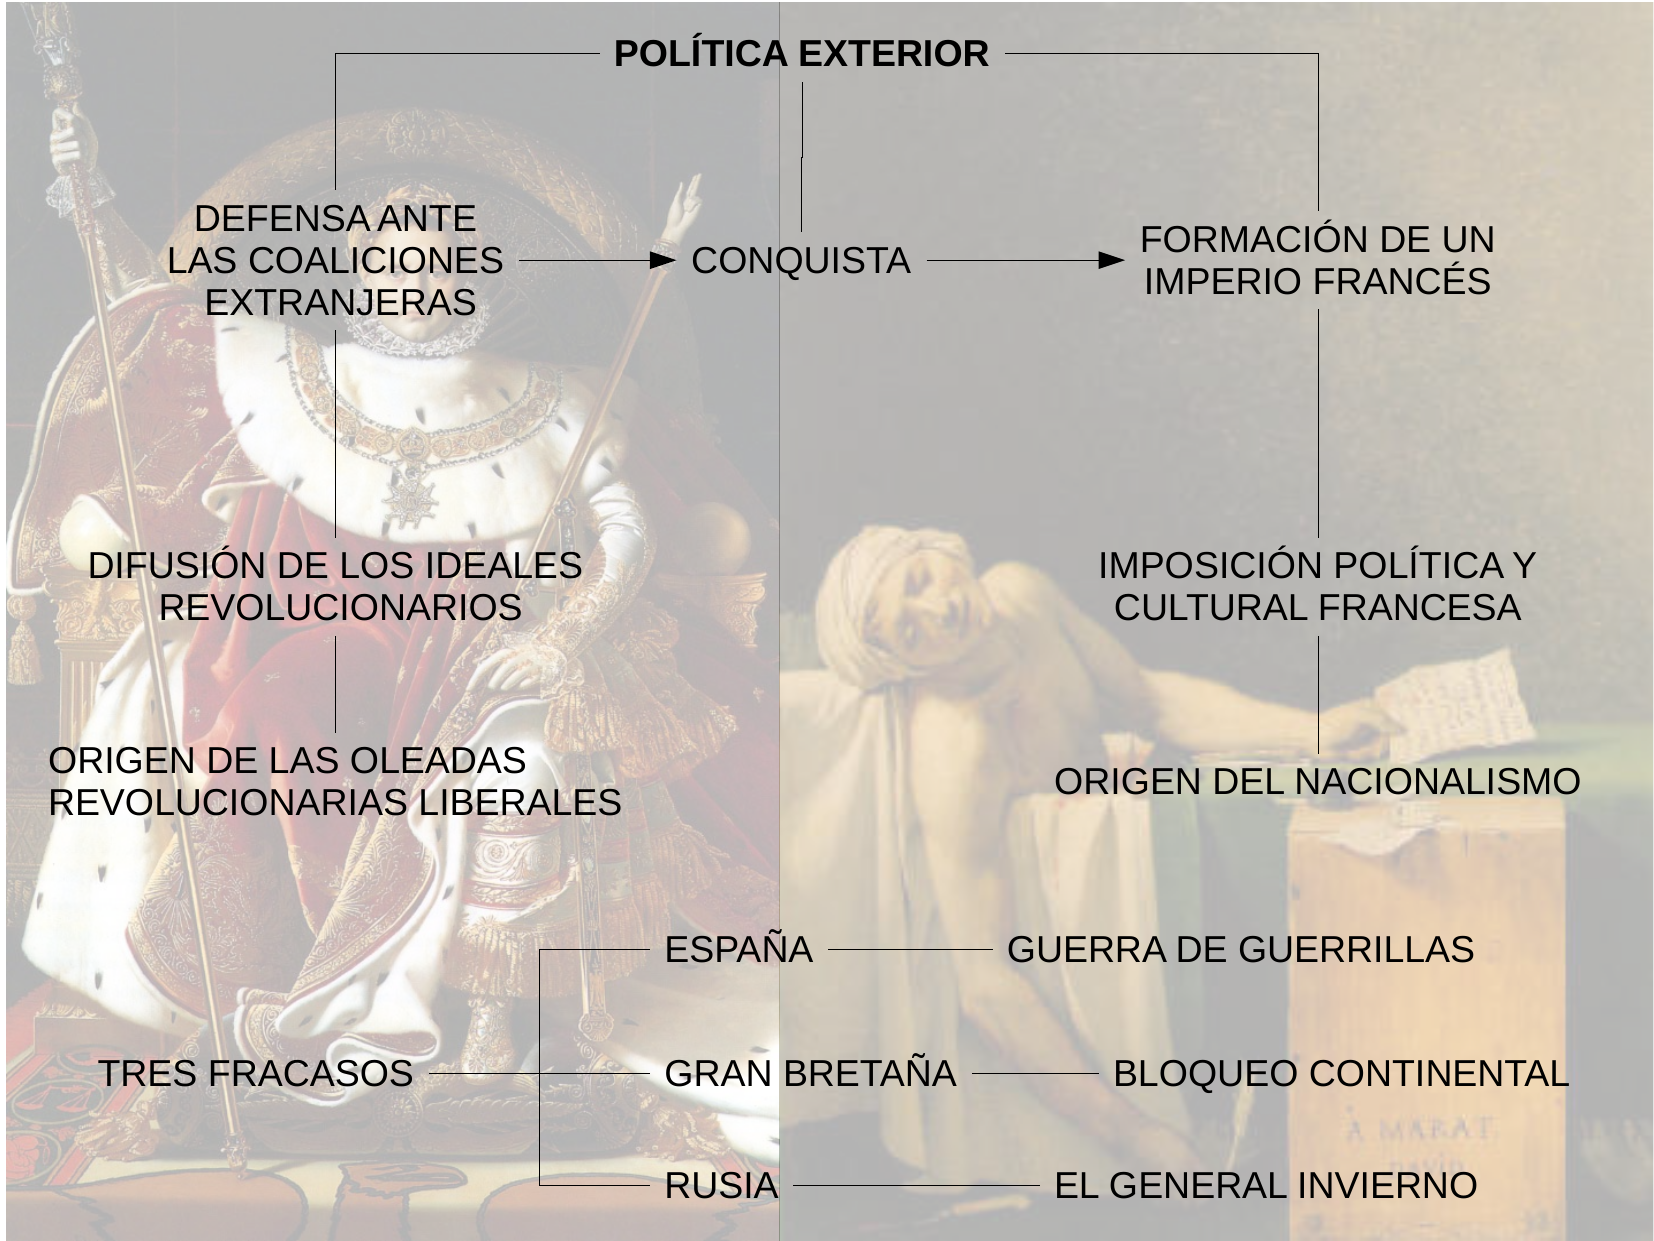

POLÍTICA EXTERIOR
DEFENSA ANTE
LAS COALICIONES
 EXTRANJERAS
FORMACIÓN DE UN
IMPERIO FRANCÉS
CONQUISTA
DIFUSIÓN DE LOS IDEALES
 REVOLUCIONARIOS
IMPOSICIÓN POLÍTICA Y
CULTURAL FRANCESA
ORIGEN DE LAS OLEADAS
REVOLUCIONARIAS LIBERALES
ORIGEN DEL NACIONALISMO
ESPAÑA
GUERRA DE GUERRILLAS
TRES FRACASOS
GRAN BRETAÑA
BLOQUEO CONTINENTAL
RUSIA
EL GENERAL INVIERNO